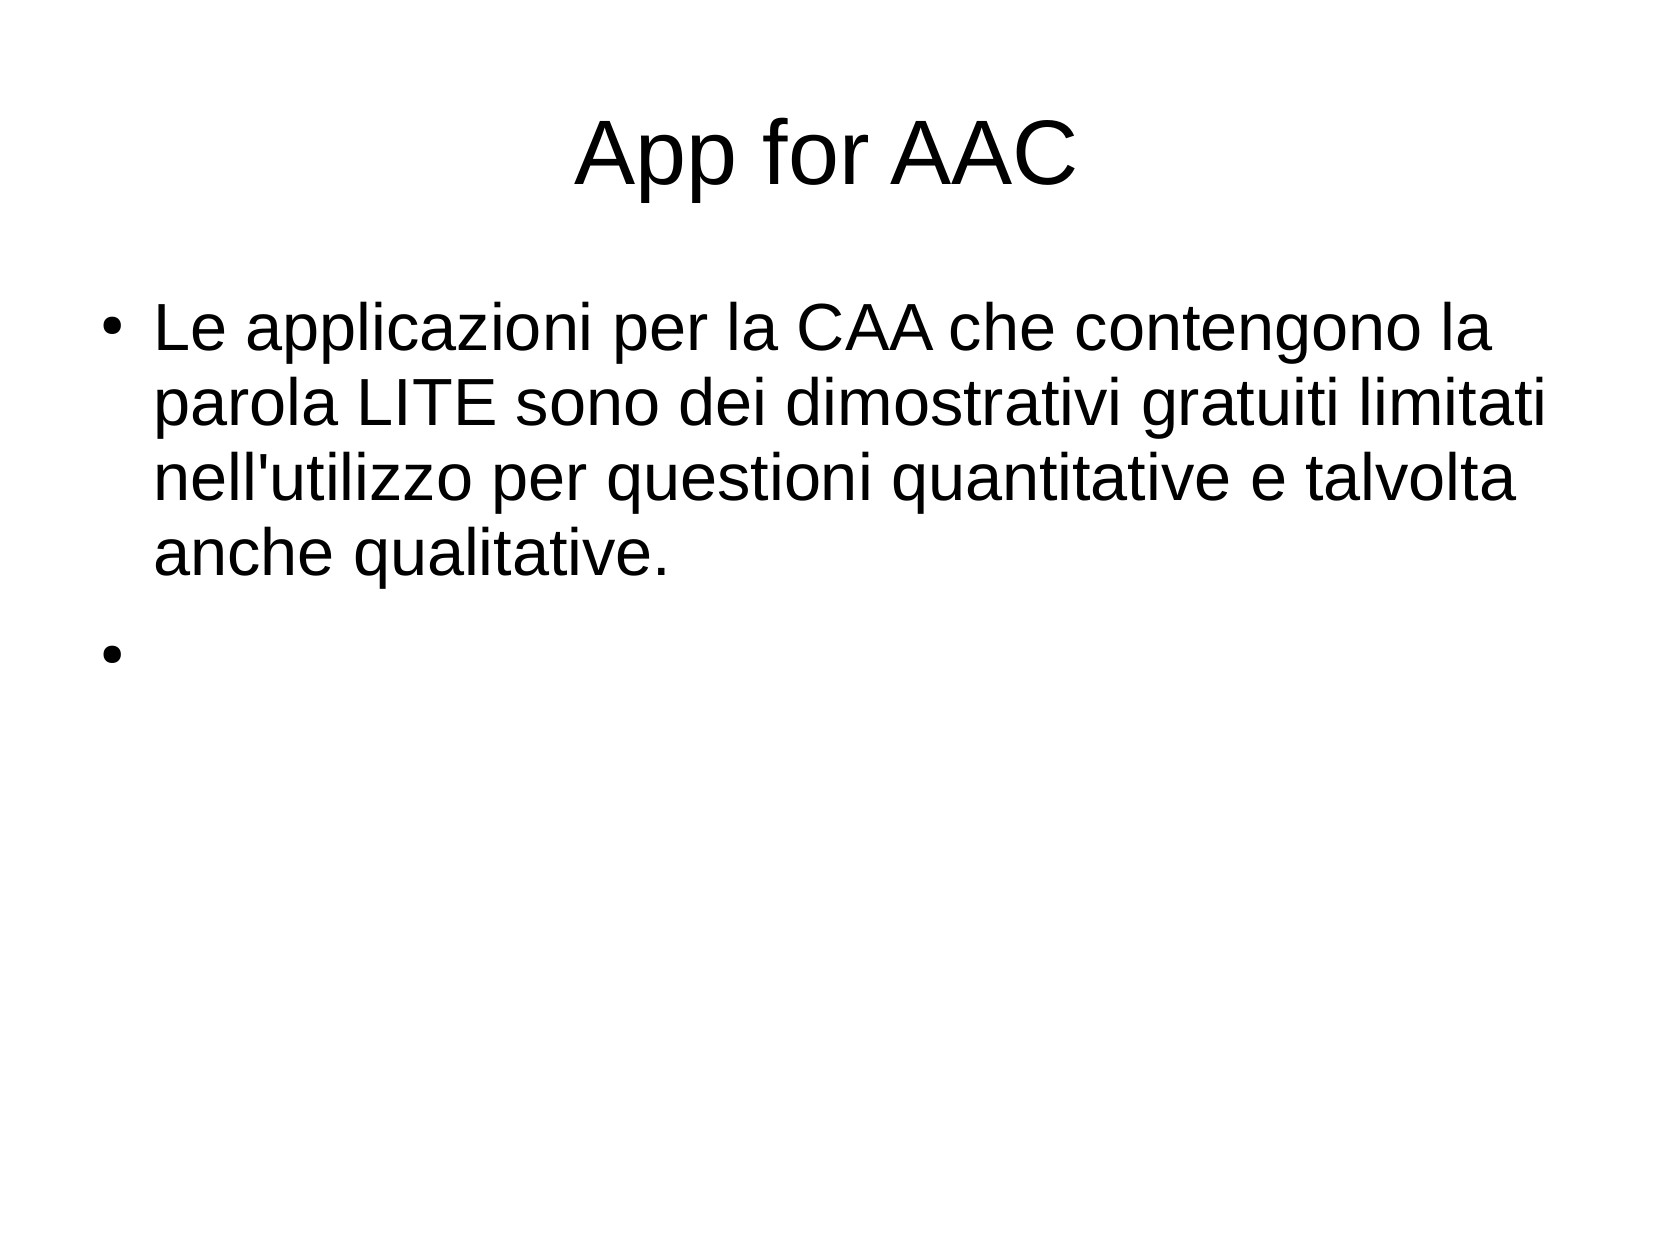

# App for AAC
Le applicazioni per la CAA che contengono la parola LITE sono dei dimostrativi gratuiti limitati nell'utilizzo per questioni quantitative e talvolta anche qualitative.